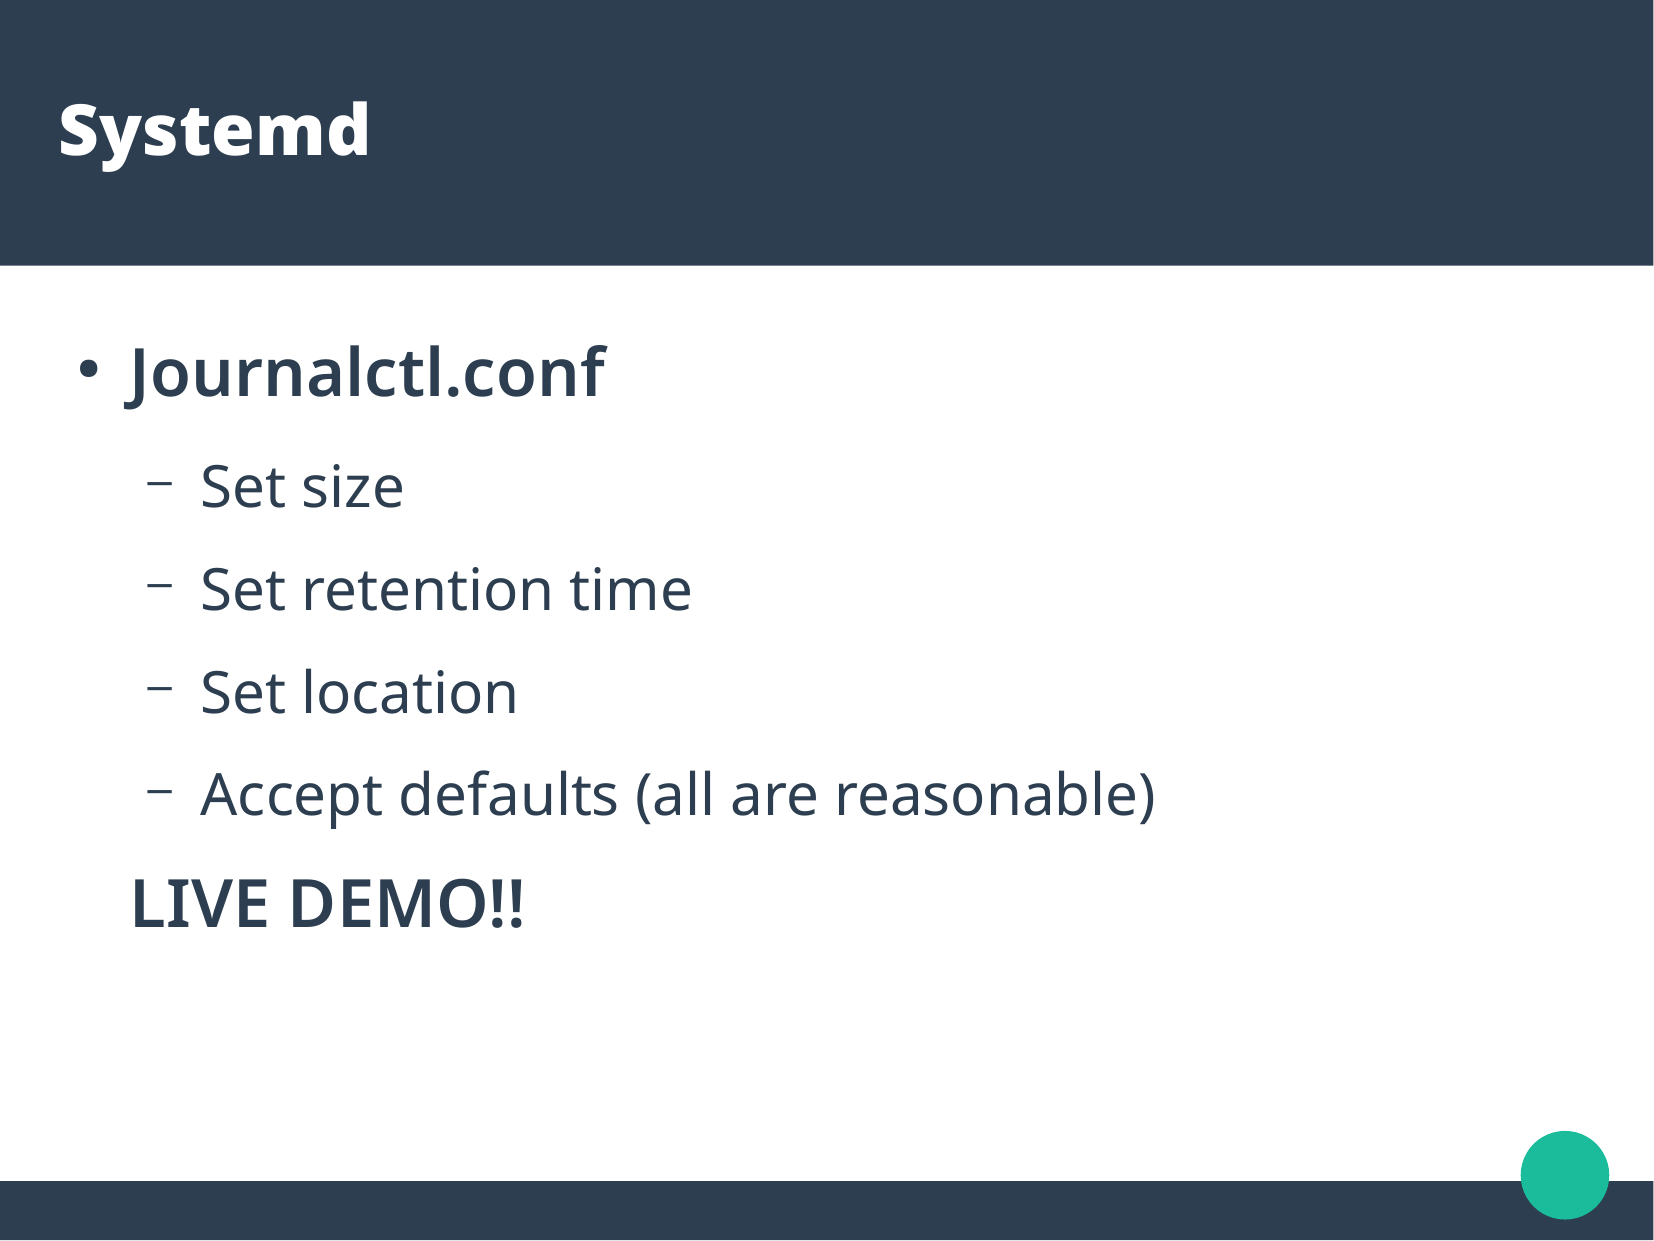

# Systemd
Journalctl.conf
Set size
Set retention time
Set location
Accept defaults (all are reasonable)
LIVE DEMO!!